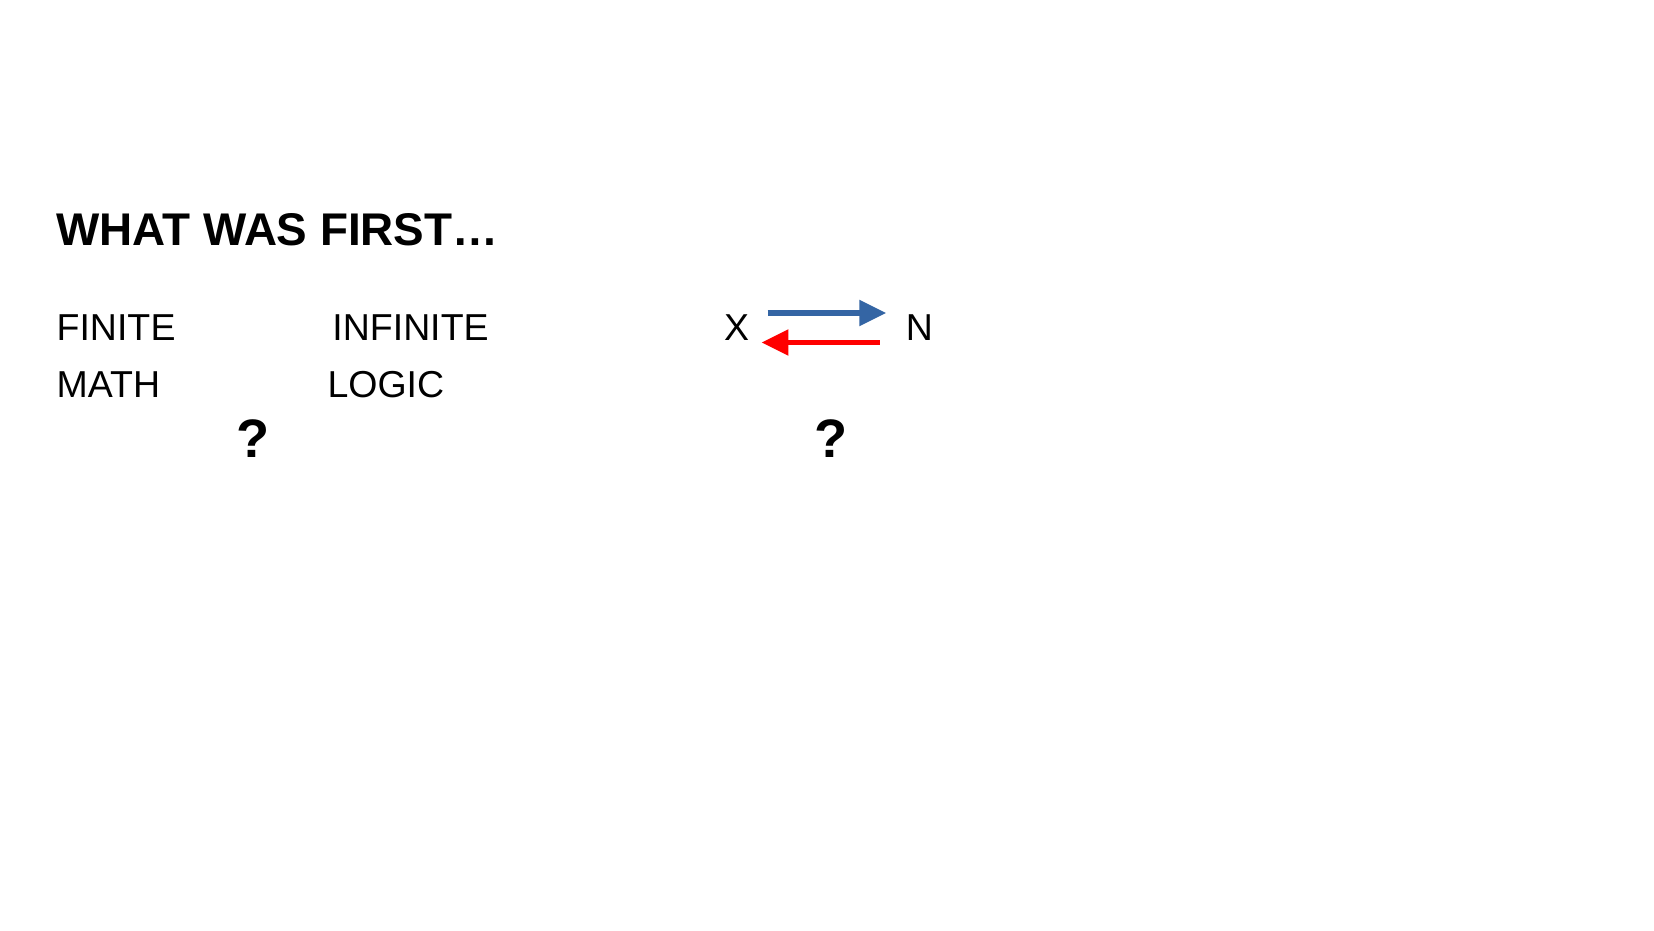

WHAT WAS FIRST…
FINITE INFINITE
MATH LOGIC
 ?
X N
 ?